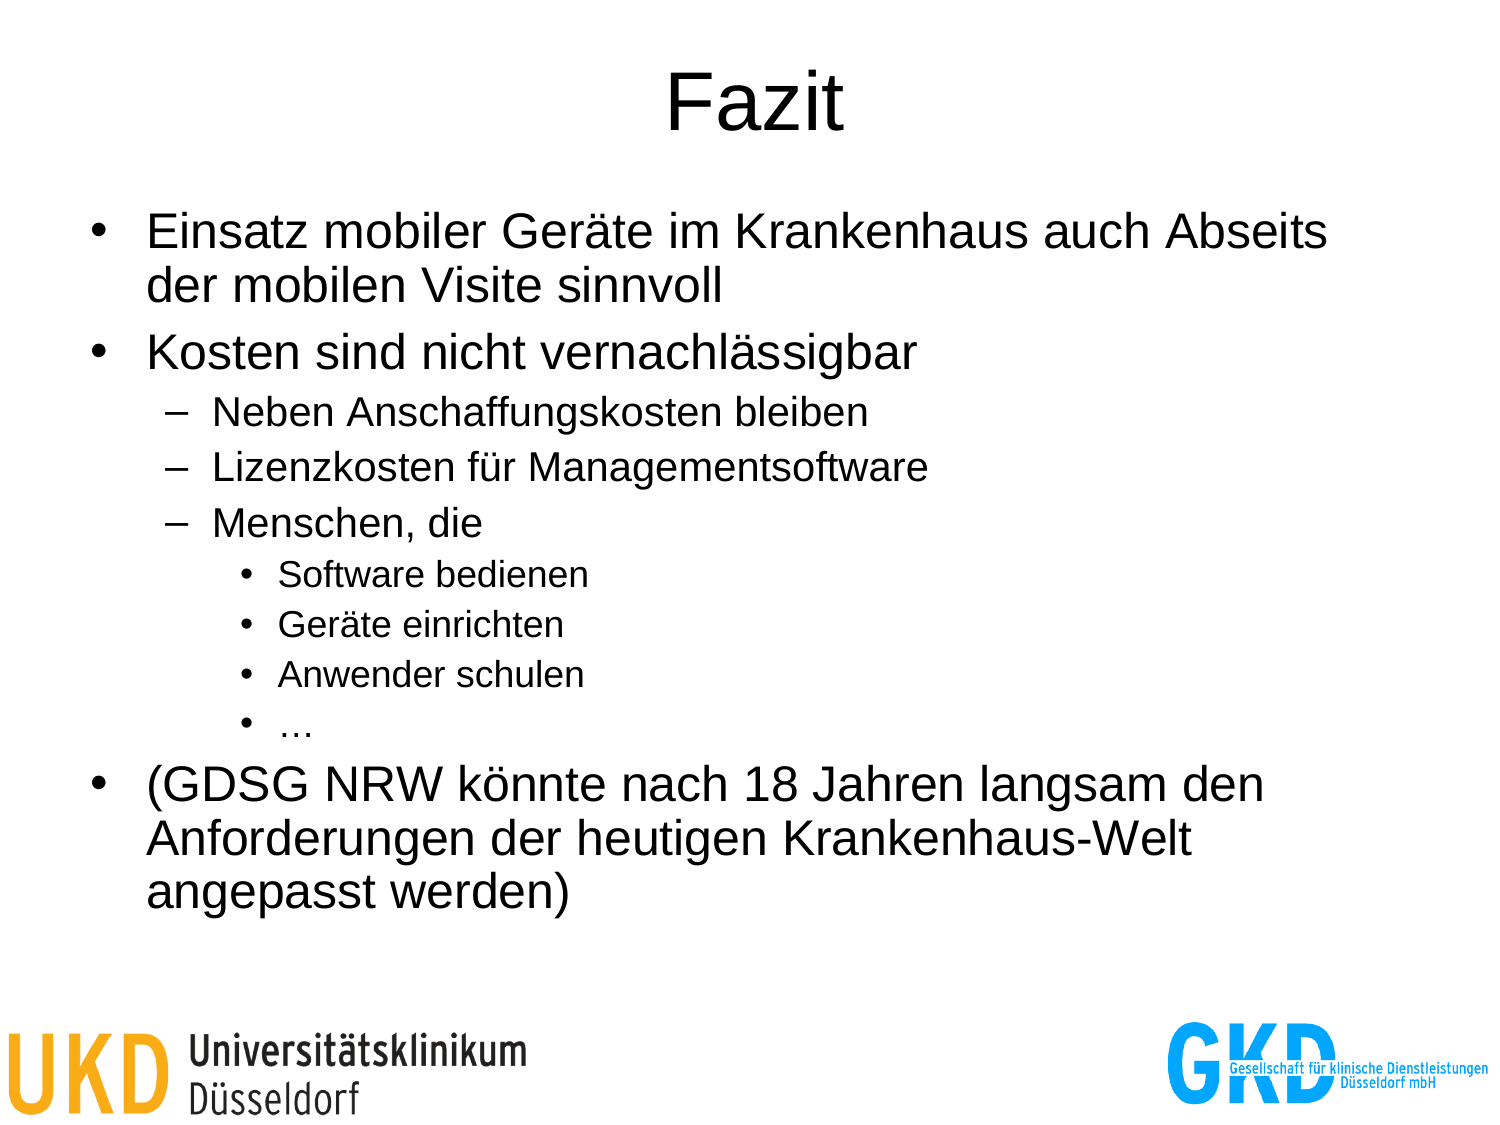

# Fazit
Einsatz mobiler Geräte im Krankenhaus auch Abseits der mobilen Visite sinnvoll
Kosten sind nicht vernachlässigbar
Neben Anschaffungskosten bleiben
Lizenzkosten für Managementsoftware
Menschen, die
Software bedienen
Geräte einrichten
Anwender schulen
…
(GDSG NRW könnte nach 18 Jahren langsam den Anforderungen der heutigen Krankenhaus-Welt angepasst werden)